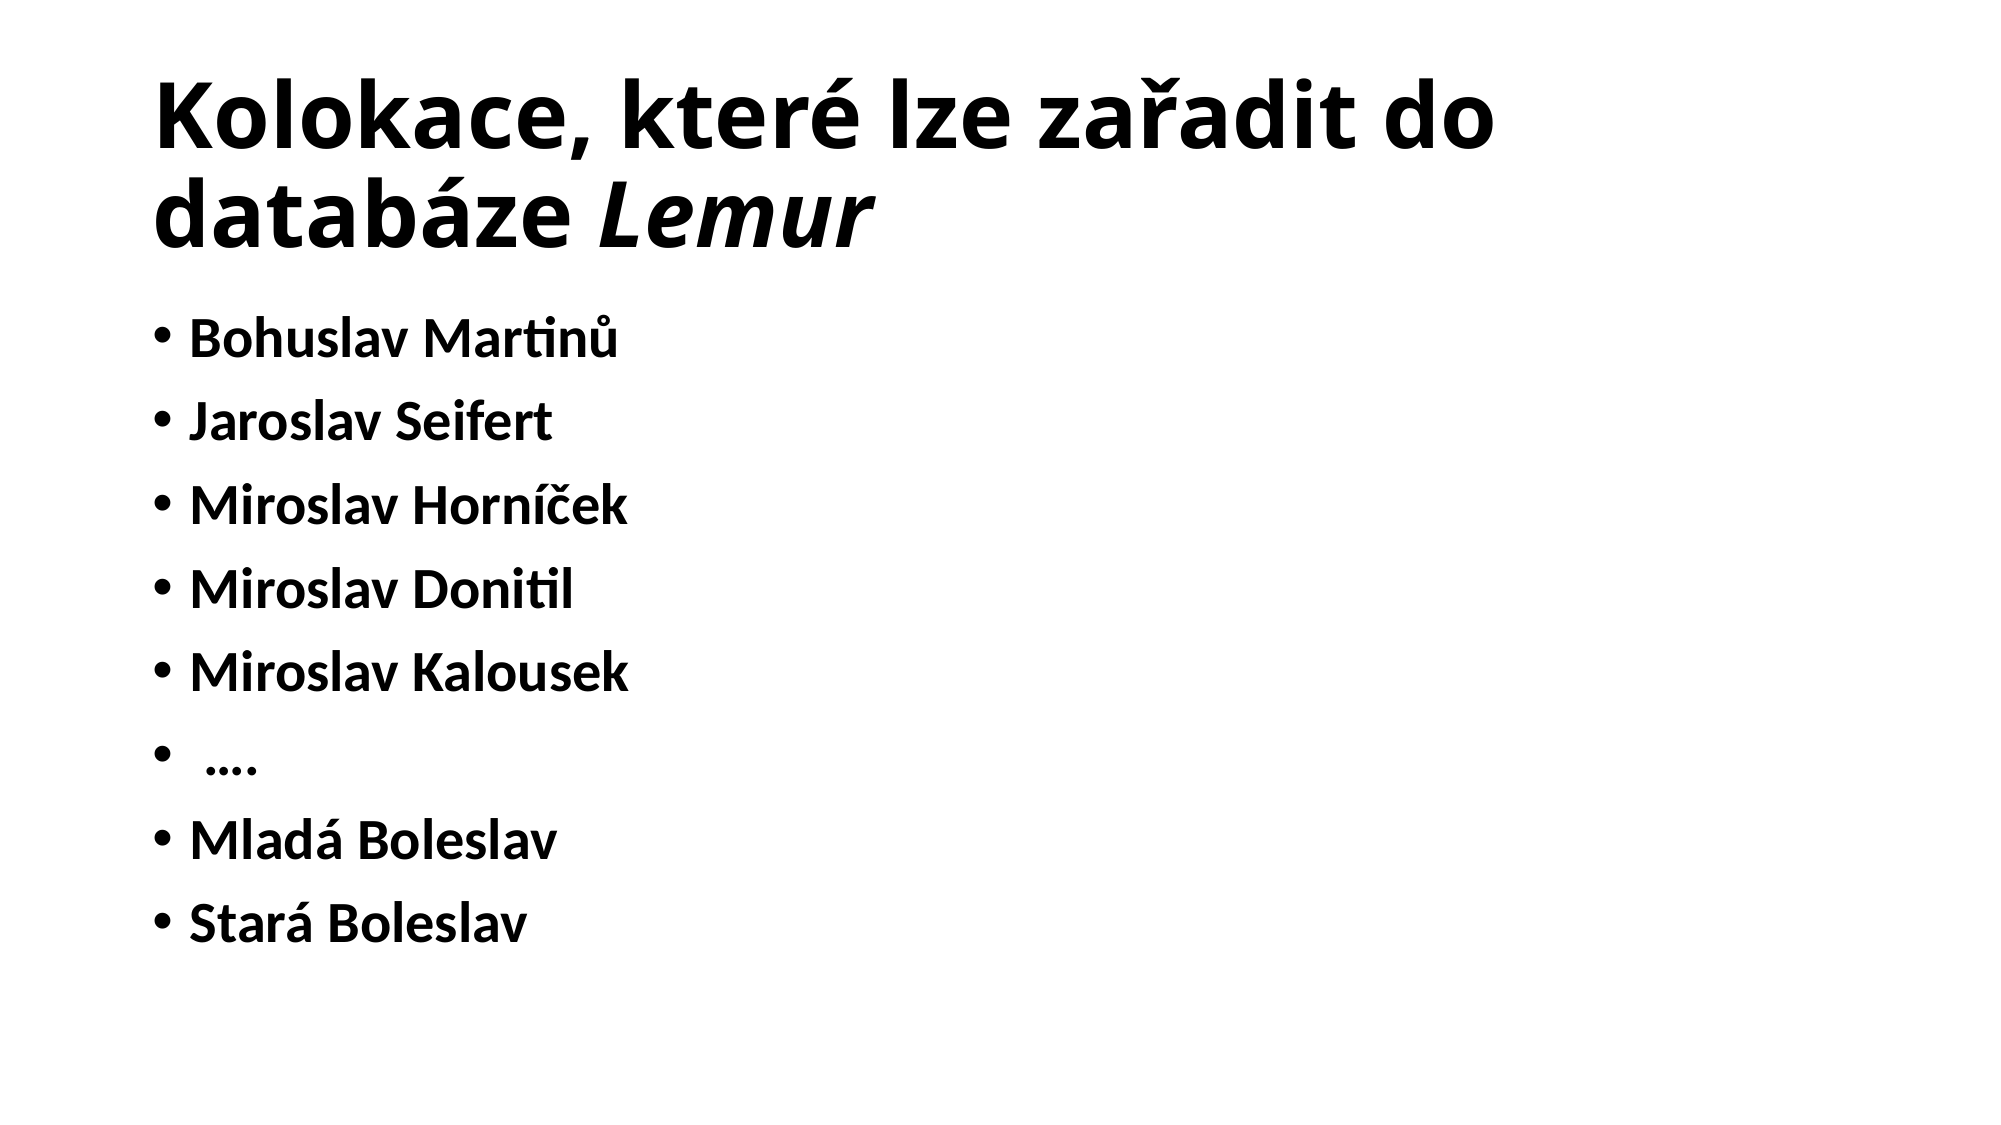

# Kolokace, které lze zařadit do databáze Lemur
Bohuslav Martinů
Jaroslav Seifert
Miroslav Horníček
Miroslav Donitil
Miroslav Kalousek
 ….
Mladá Boleslav
Stará Boleslav